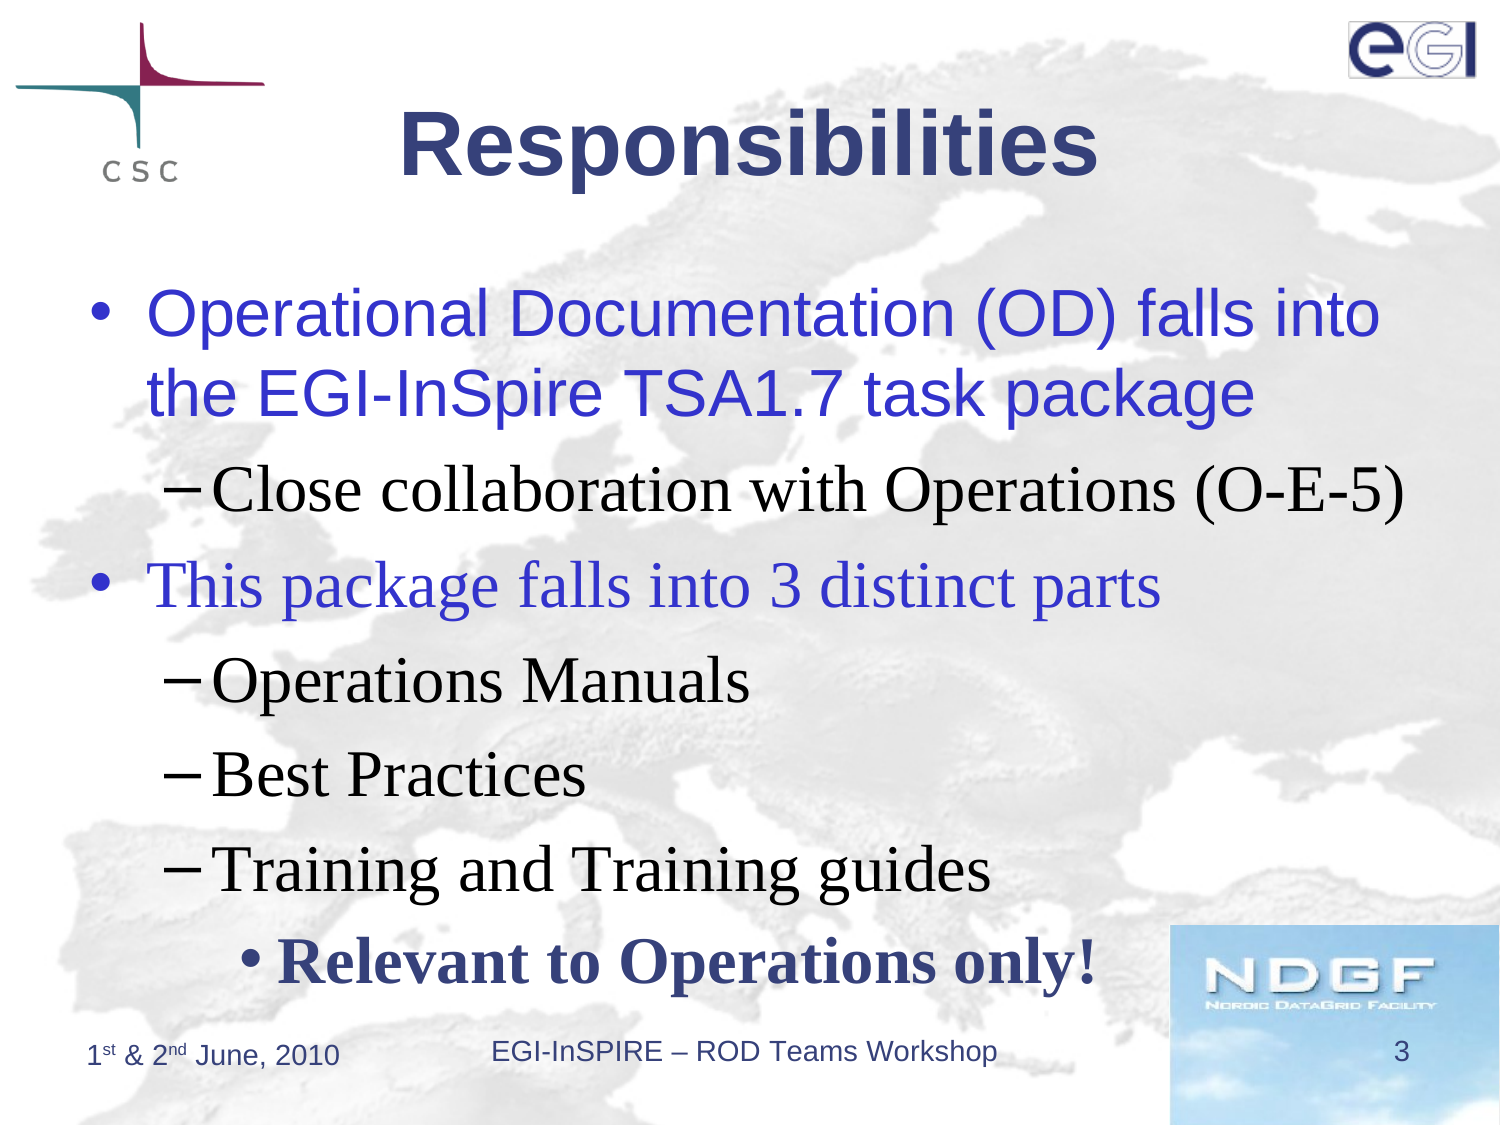

# Responsibilities
Operational Documentation (OD) falls into the EGI-InSpire TSA1.7 task package
Close collaboration with Operations (O-E-5)
This package falls into 3 distinct parts
Operations Manuals
Best Practices
Training and Training guides
Relevant to Operations only!
3